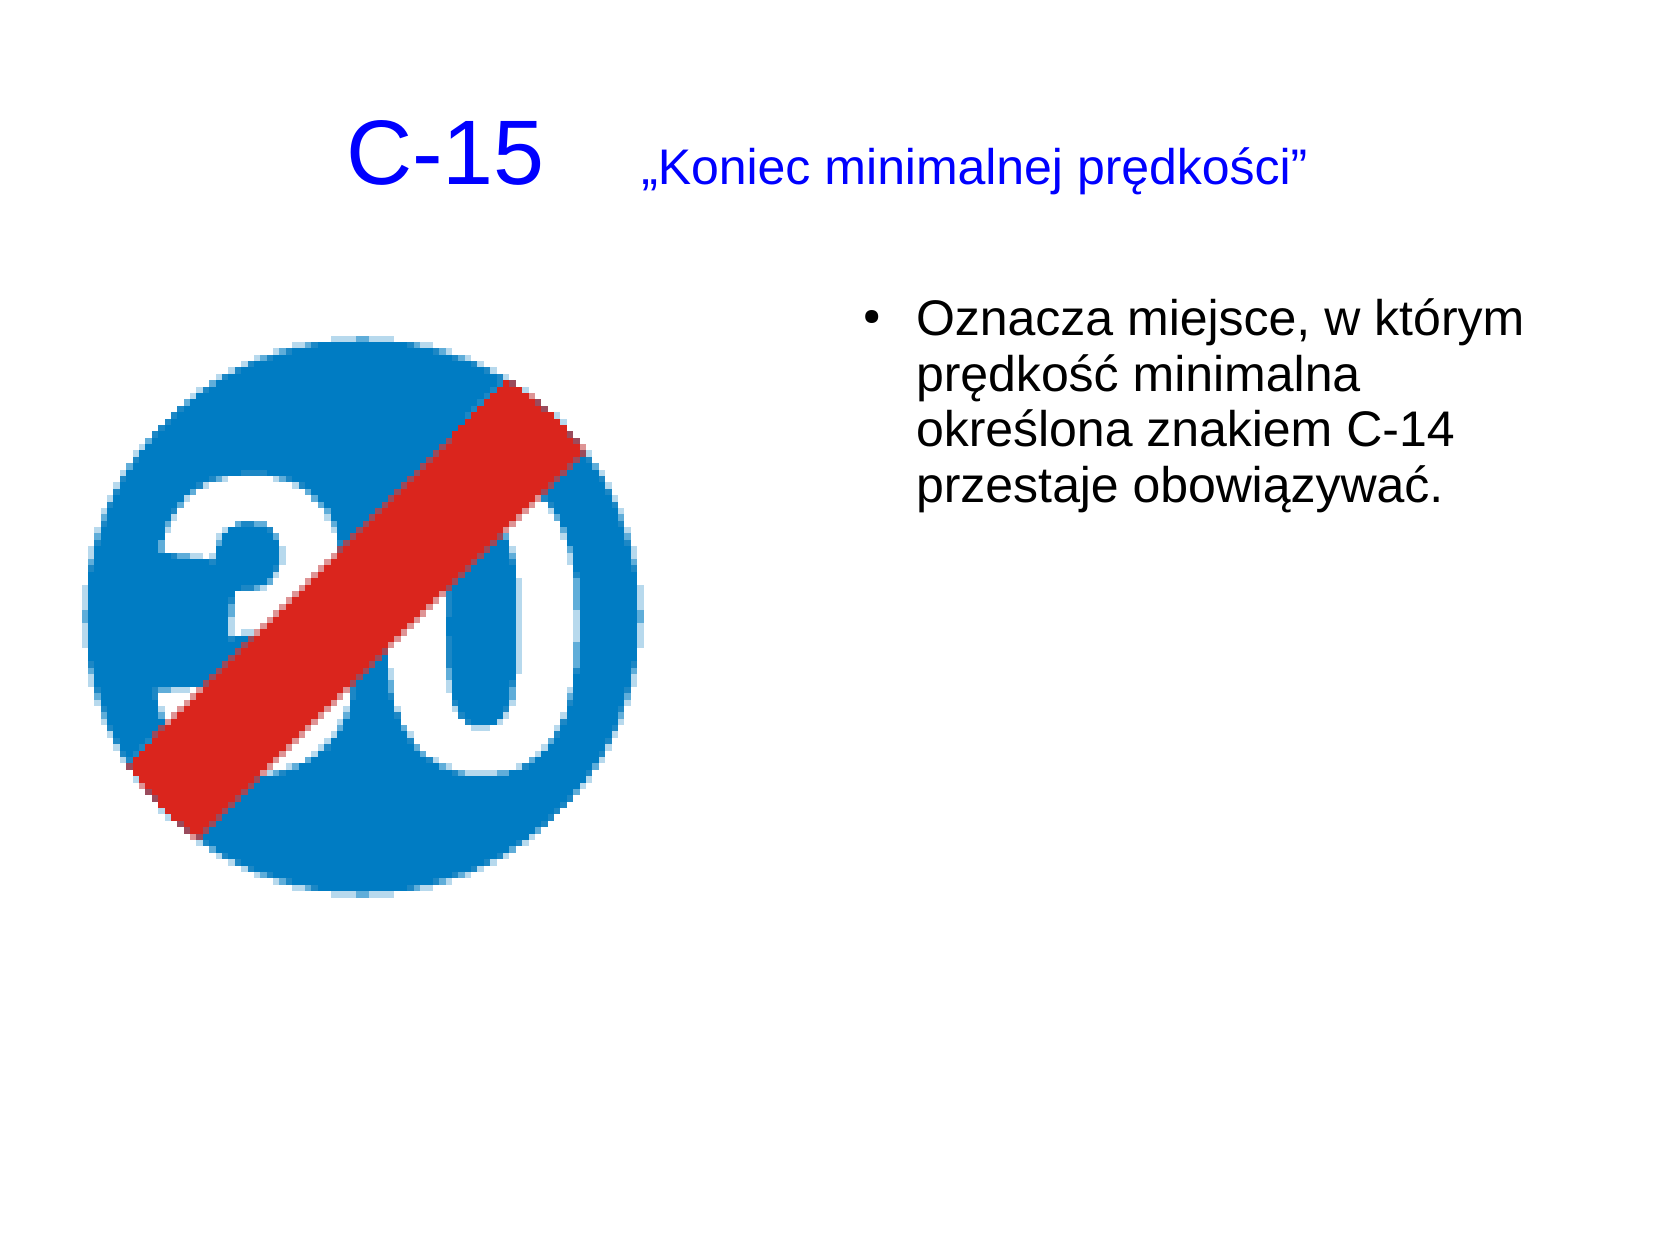

# C-15 	„Koniec minimalnej prędkości”
Oznacza miejsce, w którym prędkość minimalna określona znakiem C-14 przestaje obowiązywać.